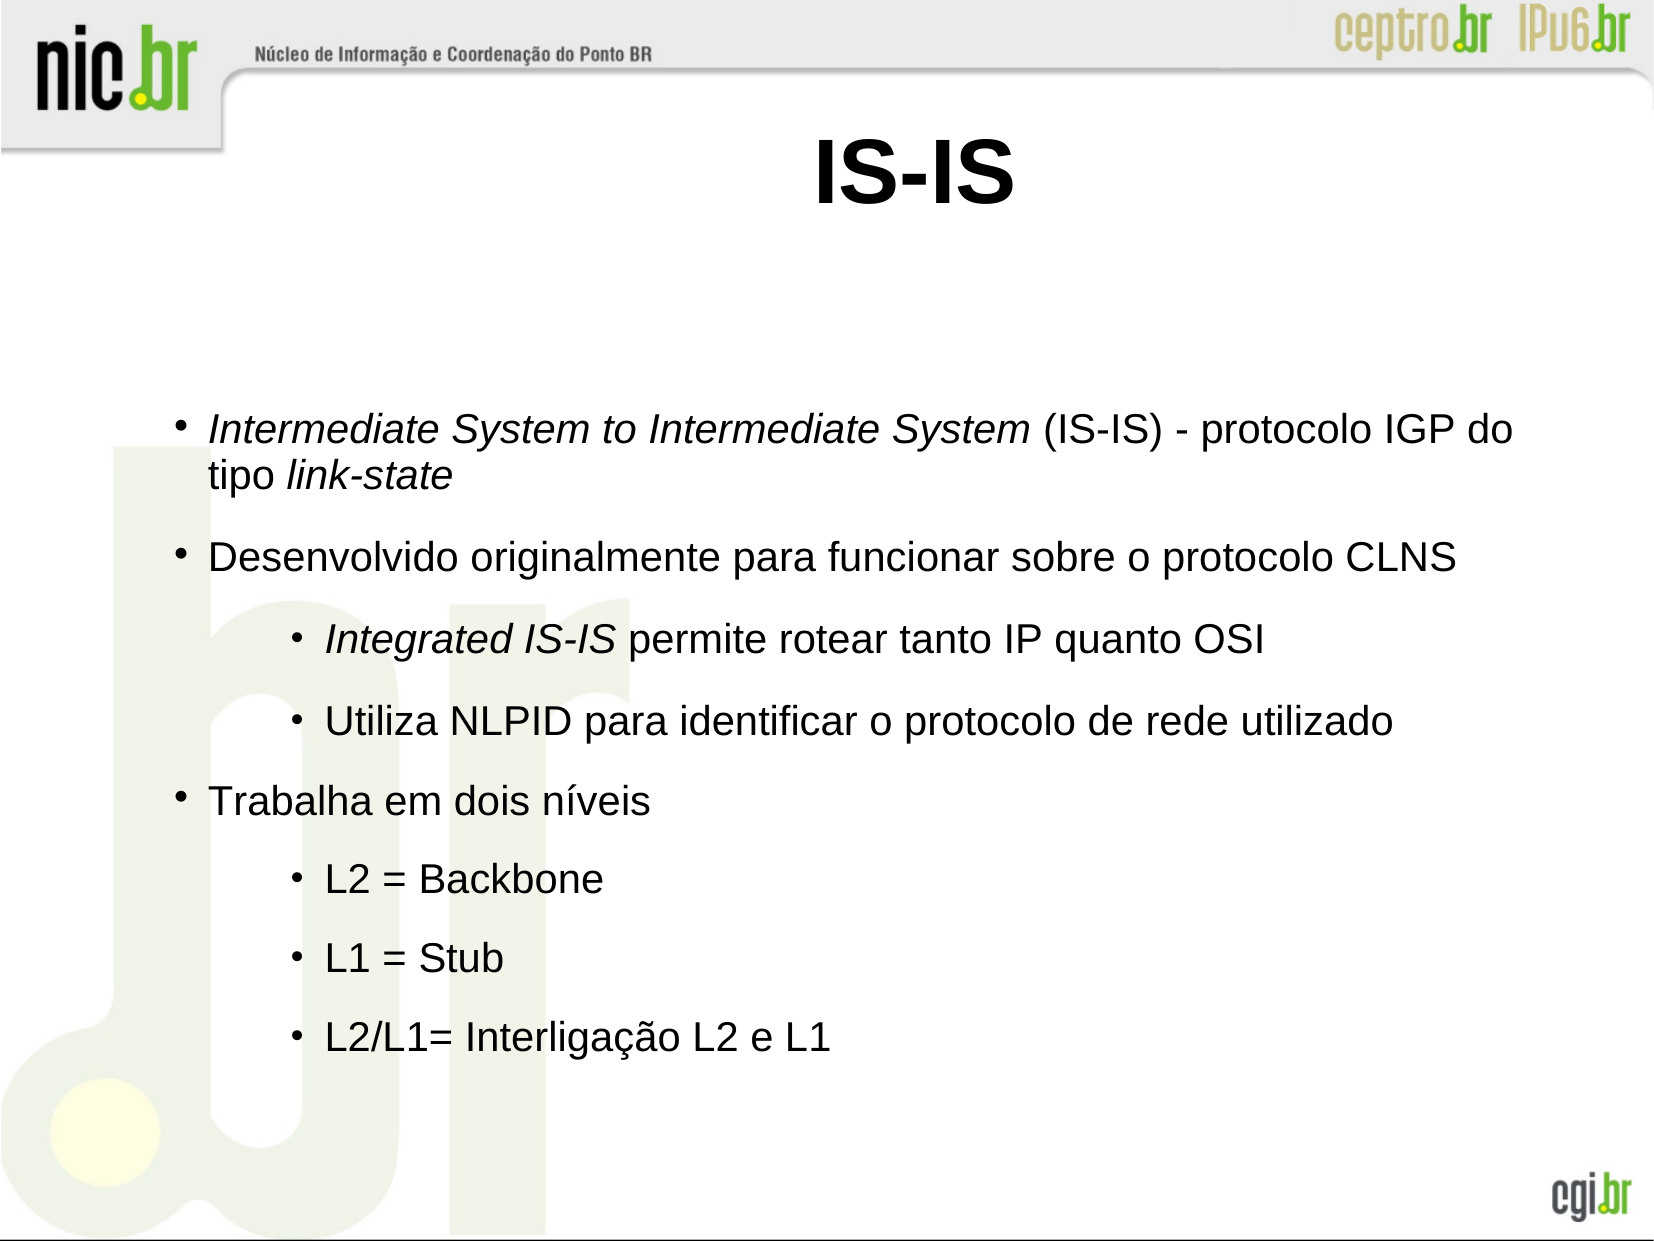

IS-IS
Intermediate System to Intermediate System (IS-IS) ‏- protocolo IGP do tipo link-state
Desenvolvido originalmente para funcionar sobre o protocolo CLNS
Integrated IS-IS permite rotear tanto IP quanto OSI
Utiliza NLPID para identificar o protocolo de rede utilizado
Trabalha em dois níveis
L2 = Backbone
L1 = Stub
L2/L1= Interligação L2 e L1